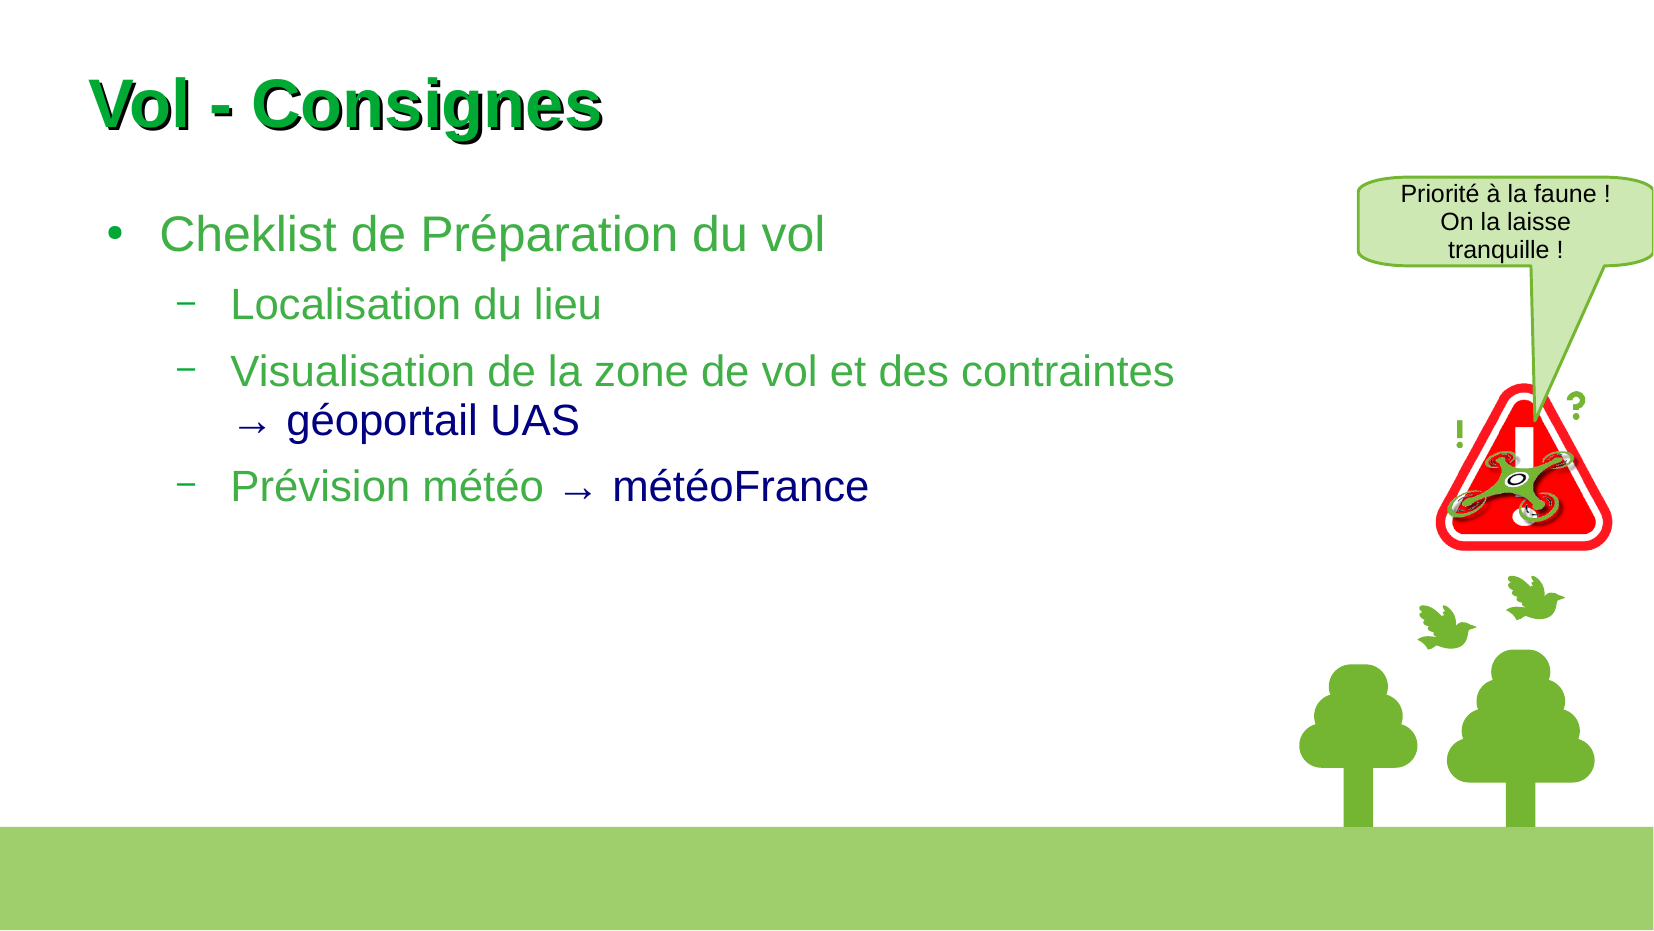

# Vol - Consignes
Priorité à la faune !
On la laisse tranquille !
Cheklist de Préparation du vol
Localisation du lieu
Visualisation de la zone de vol et des contraintes → géoportail UAS
Prévision météo → météoFrance